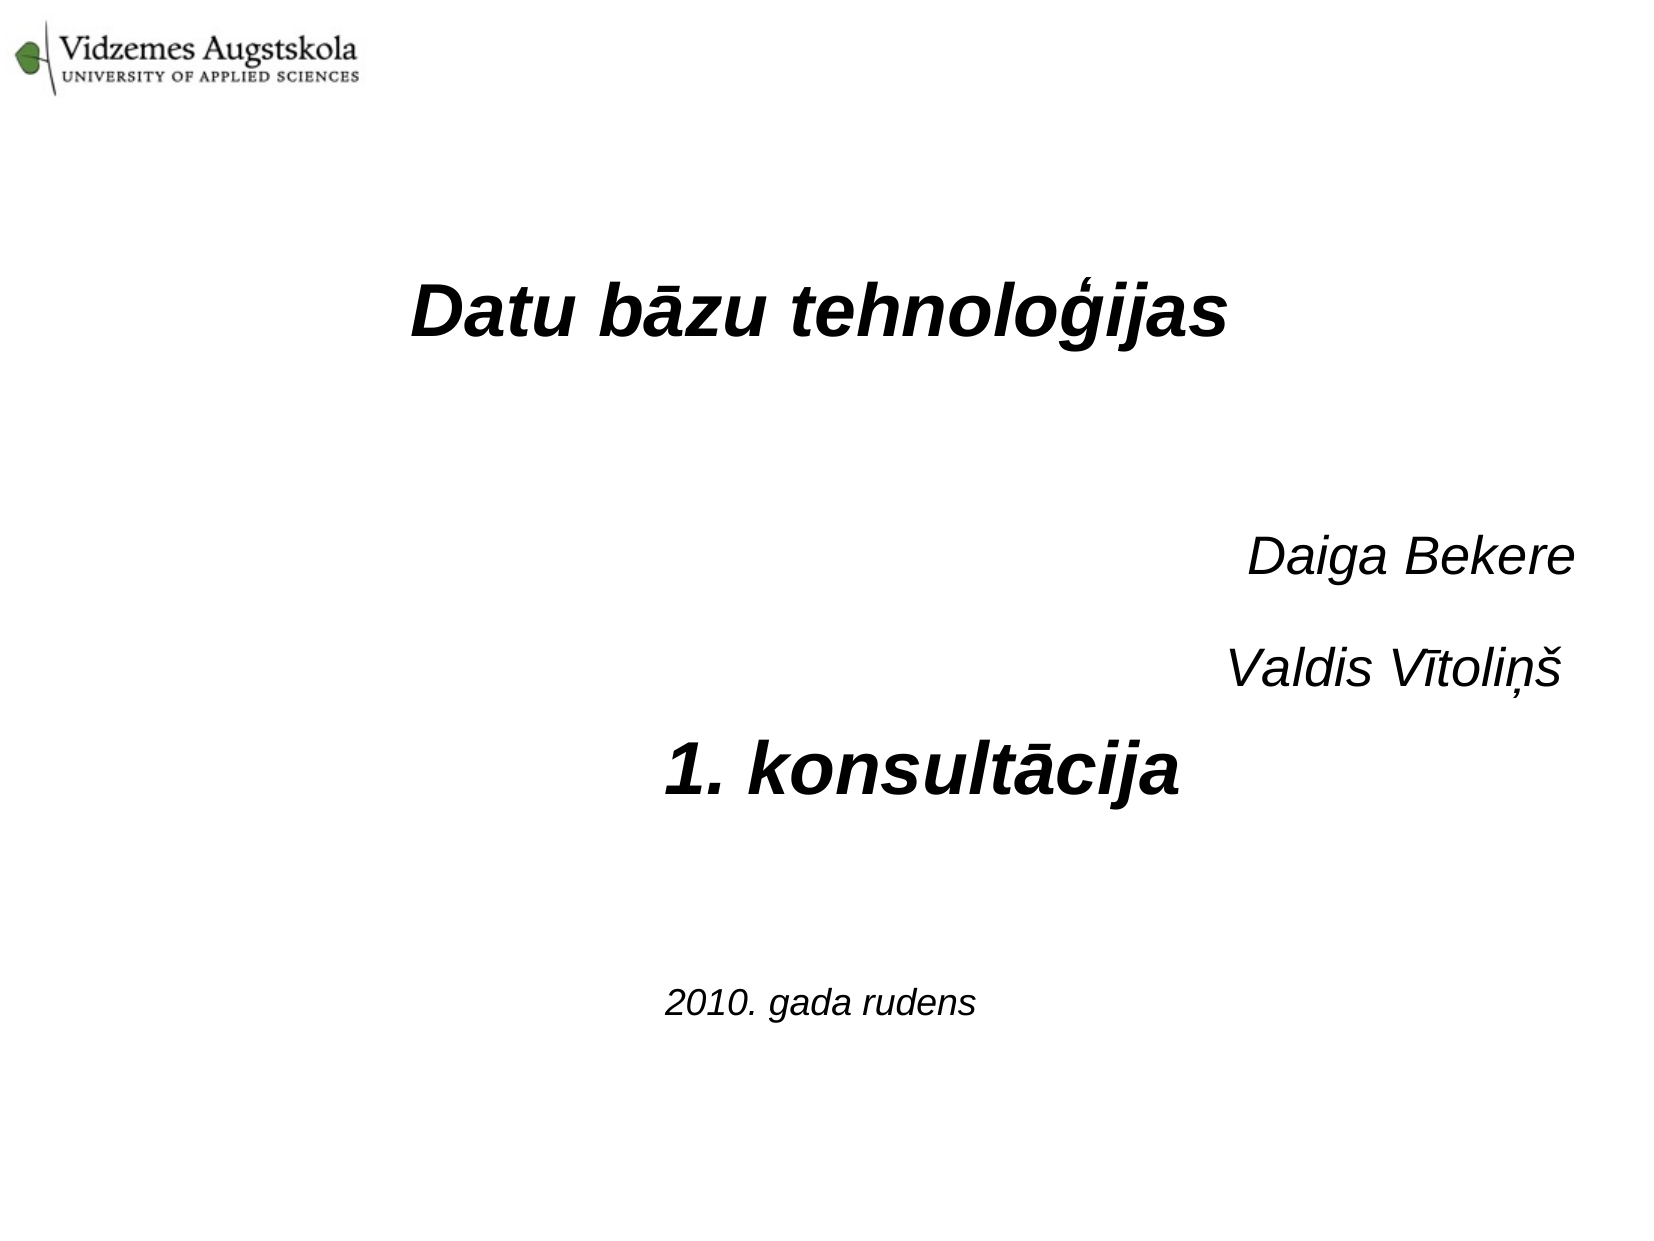

# Datu bāzu tehnoloģijas
Daiga Bekere
Valdis Vītoliņš
1. konsultācija
2010. gada rudens